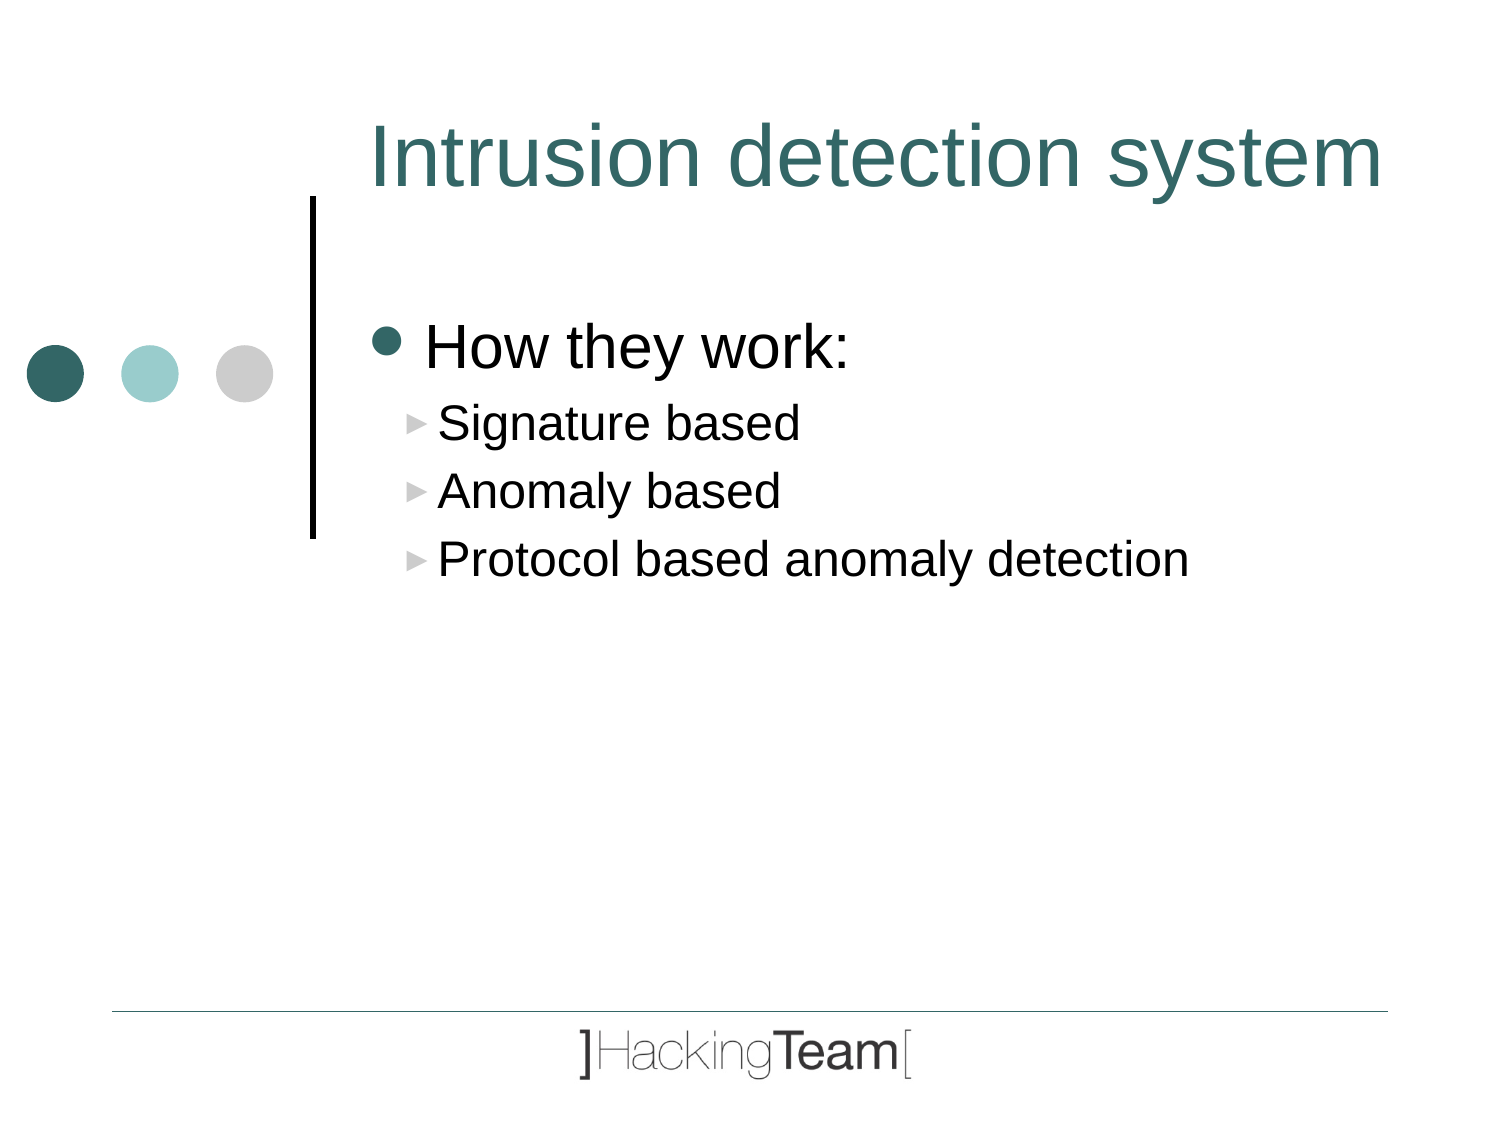

# Intrusion detection system
How they work:
Signature based
Anomaly based
Protocol based anomaly detection